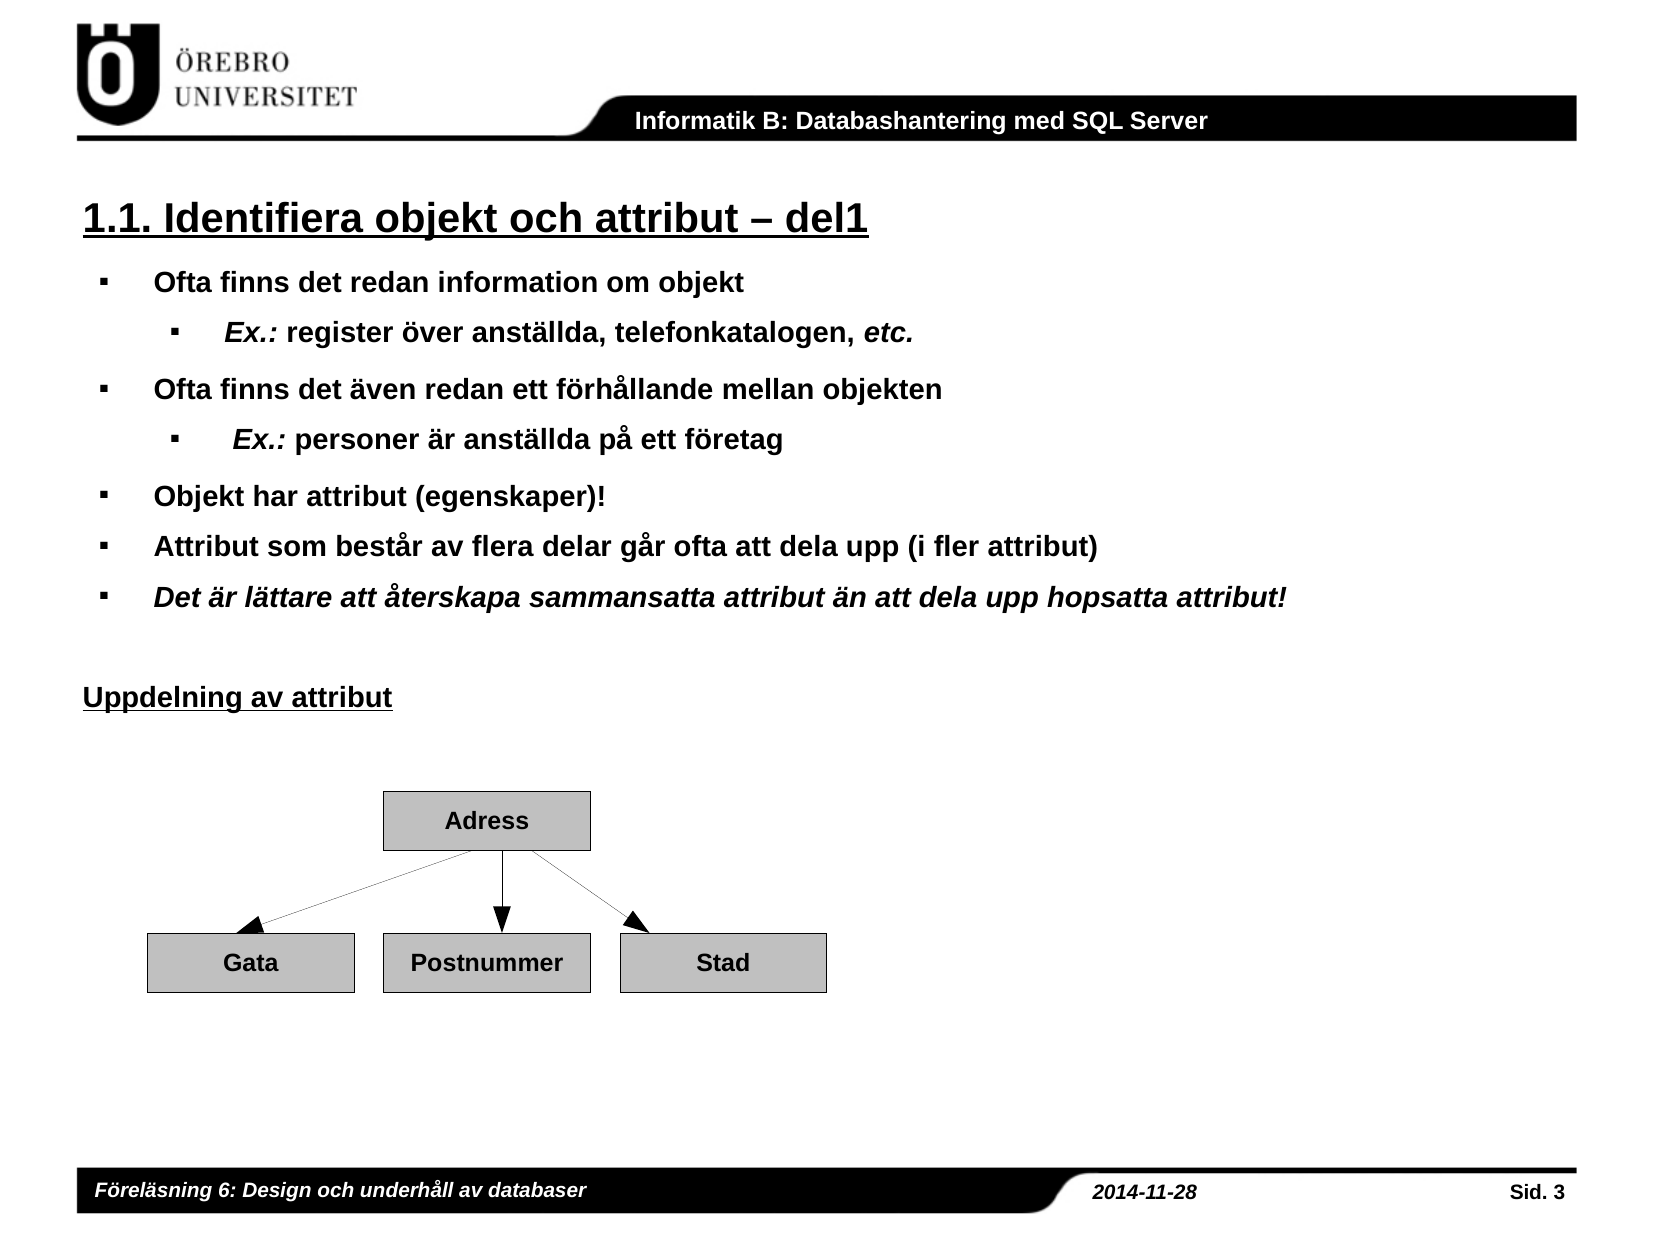

# 1.1. Identifiera objekt och attribut – del1
Ofta finns det redan information om objekt
Ex.: register över anställda, telefonkatalogen, etc.
Ofta finns det även redan ett förhållande mellan objekten
 Ex.: personer är anställda på ett företag
Objekt har attribut (egenskaper)!
Attribut som består av flera delar går ofta att dela upp (i fler attribut)
Det är lättare att återskapa sammansatta attribut än att dela upp hopsatta attribut!
Uppdelning av attribut
Adress
Gata
Postnummer
Stad
Föreläsning 6: Design och underhåll av databaser
2014-11-28
3